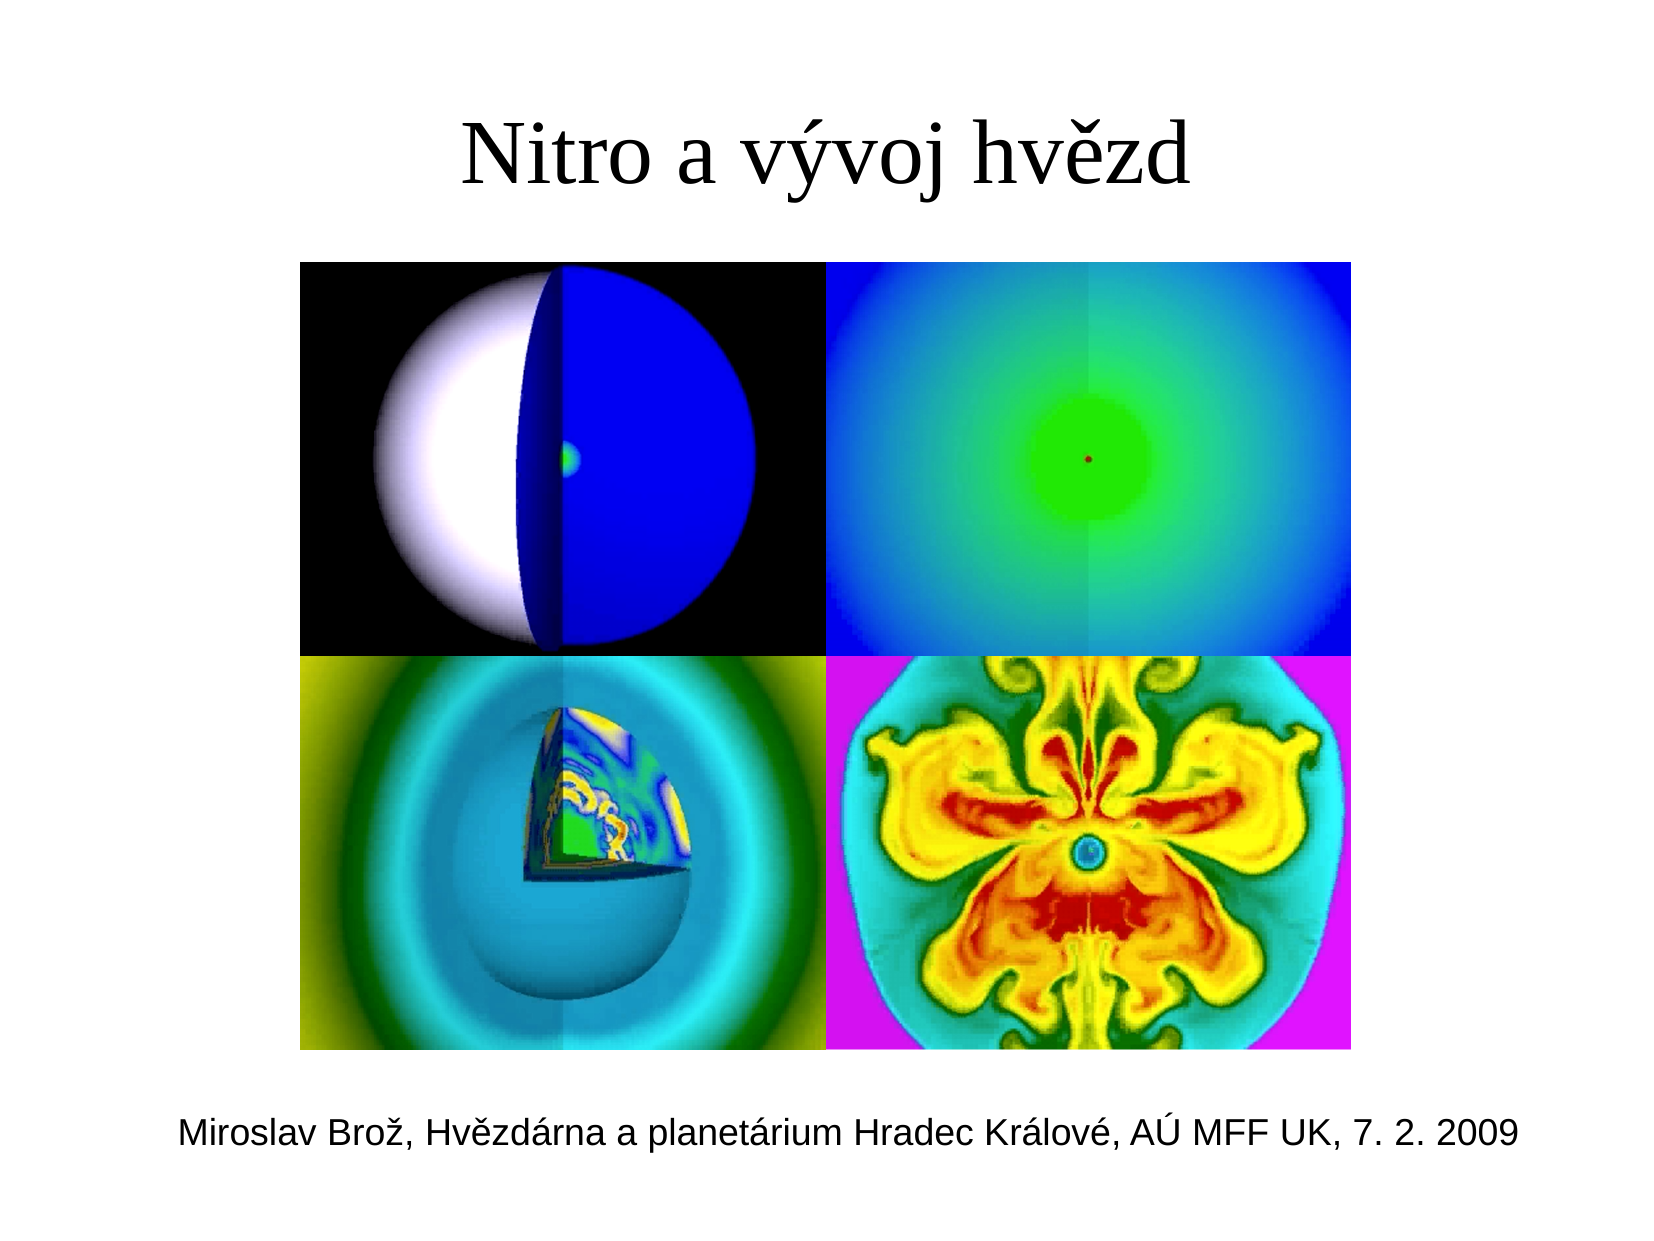

# Nitro a vývoj hvězd
Miroslav Brož, Hvězdárna a planetárium Hradec Králové, AÚ MFF UK, 7. 2. 2009